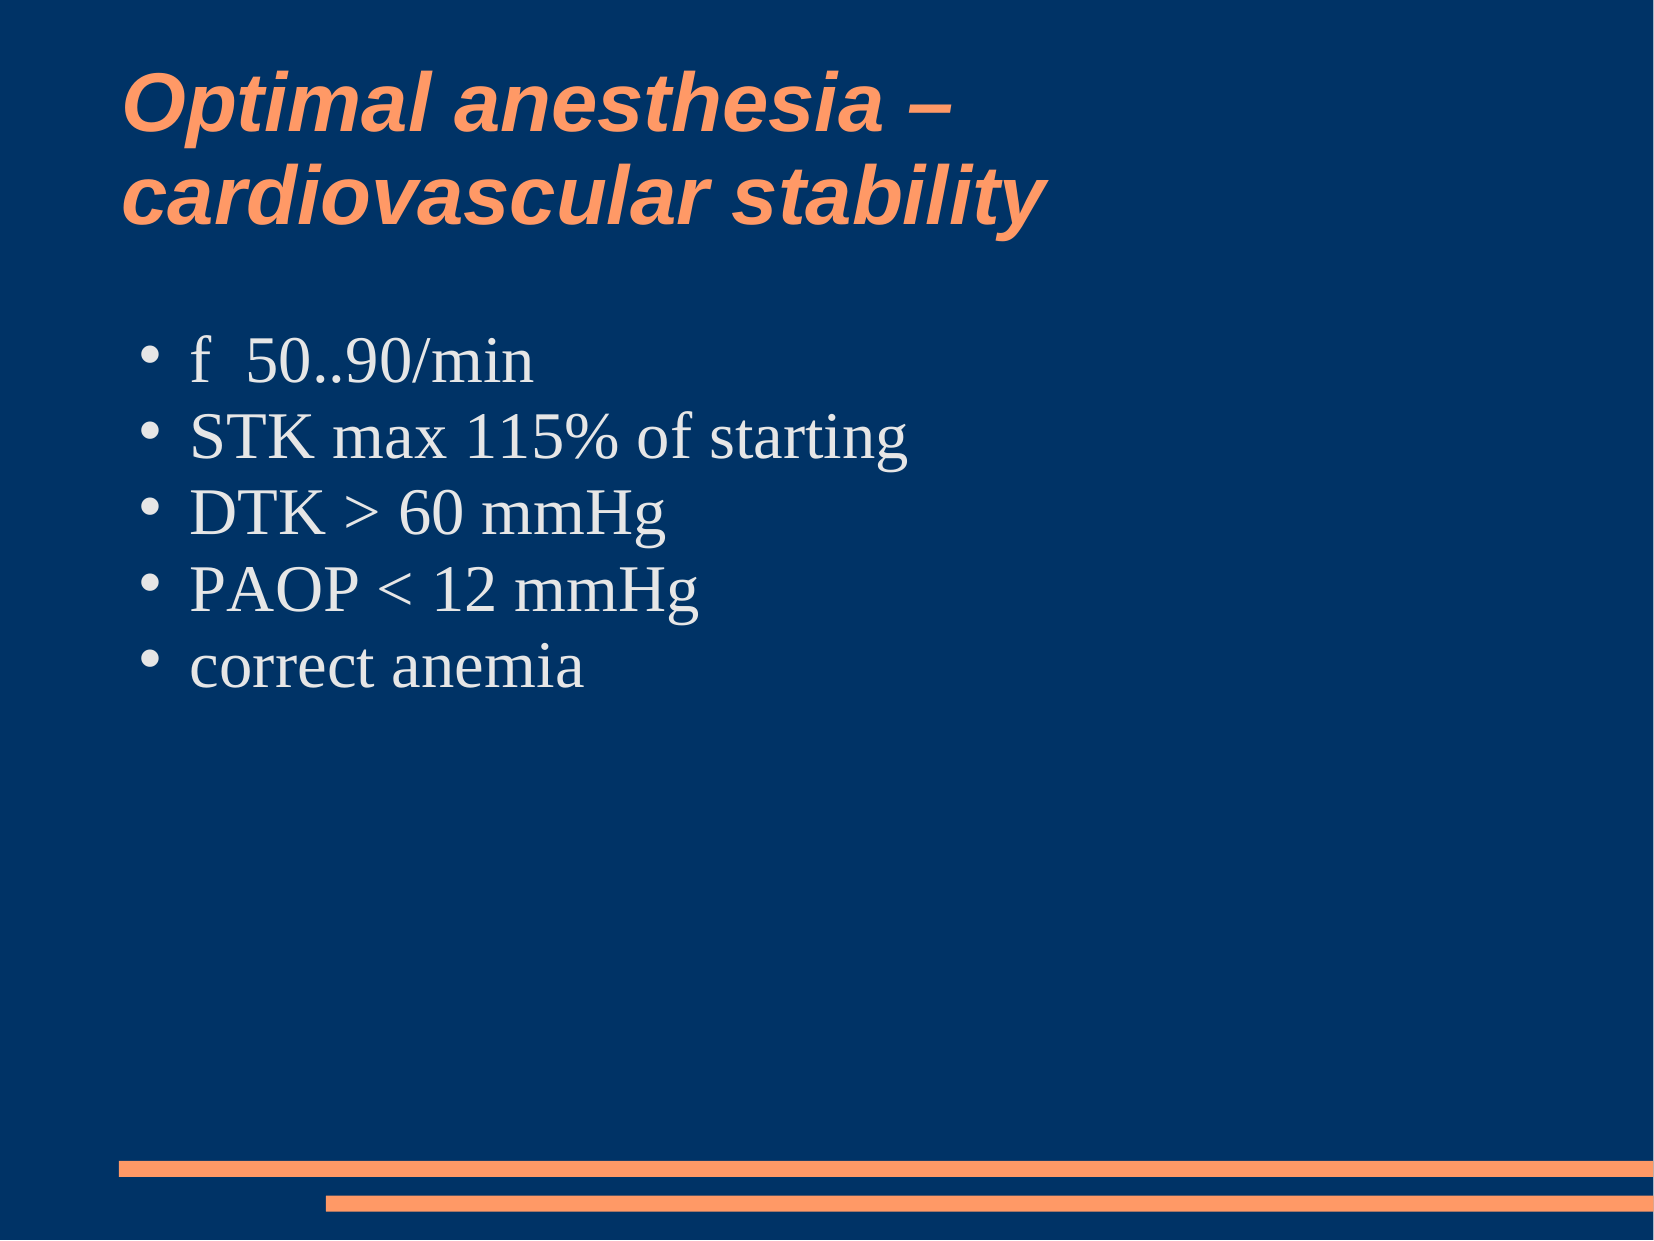

# Optimal anesthesia – cardiovascular stability
f 50..90/min
STK max 115% of starting
DTK > 60 mmHg
PAOP < 12 mmHg
correct anemia